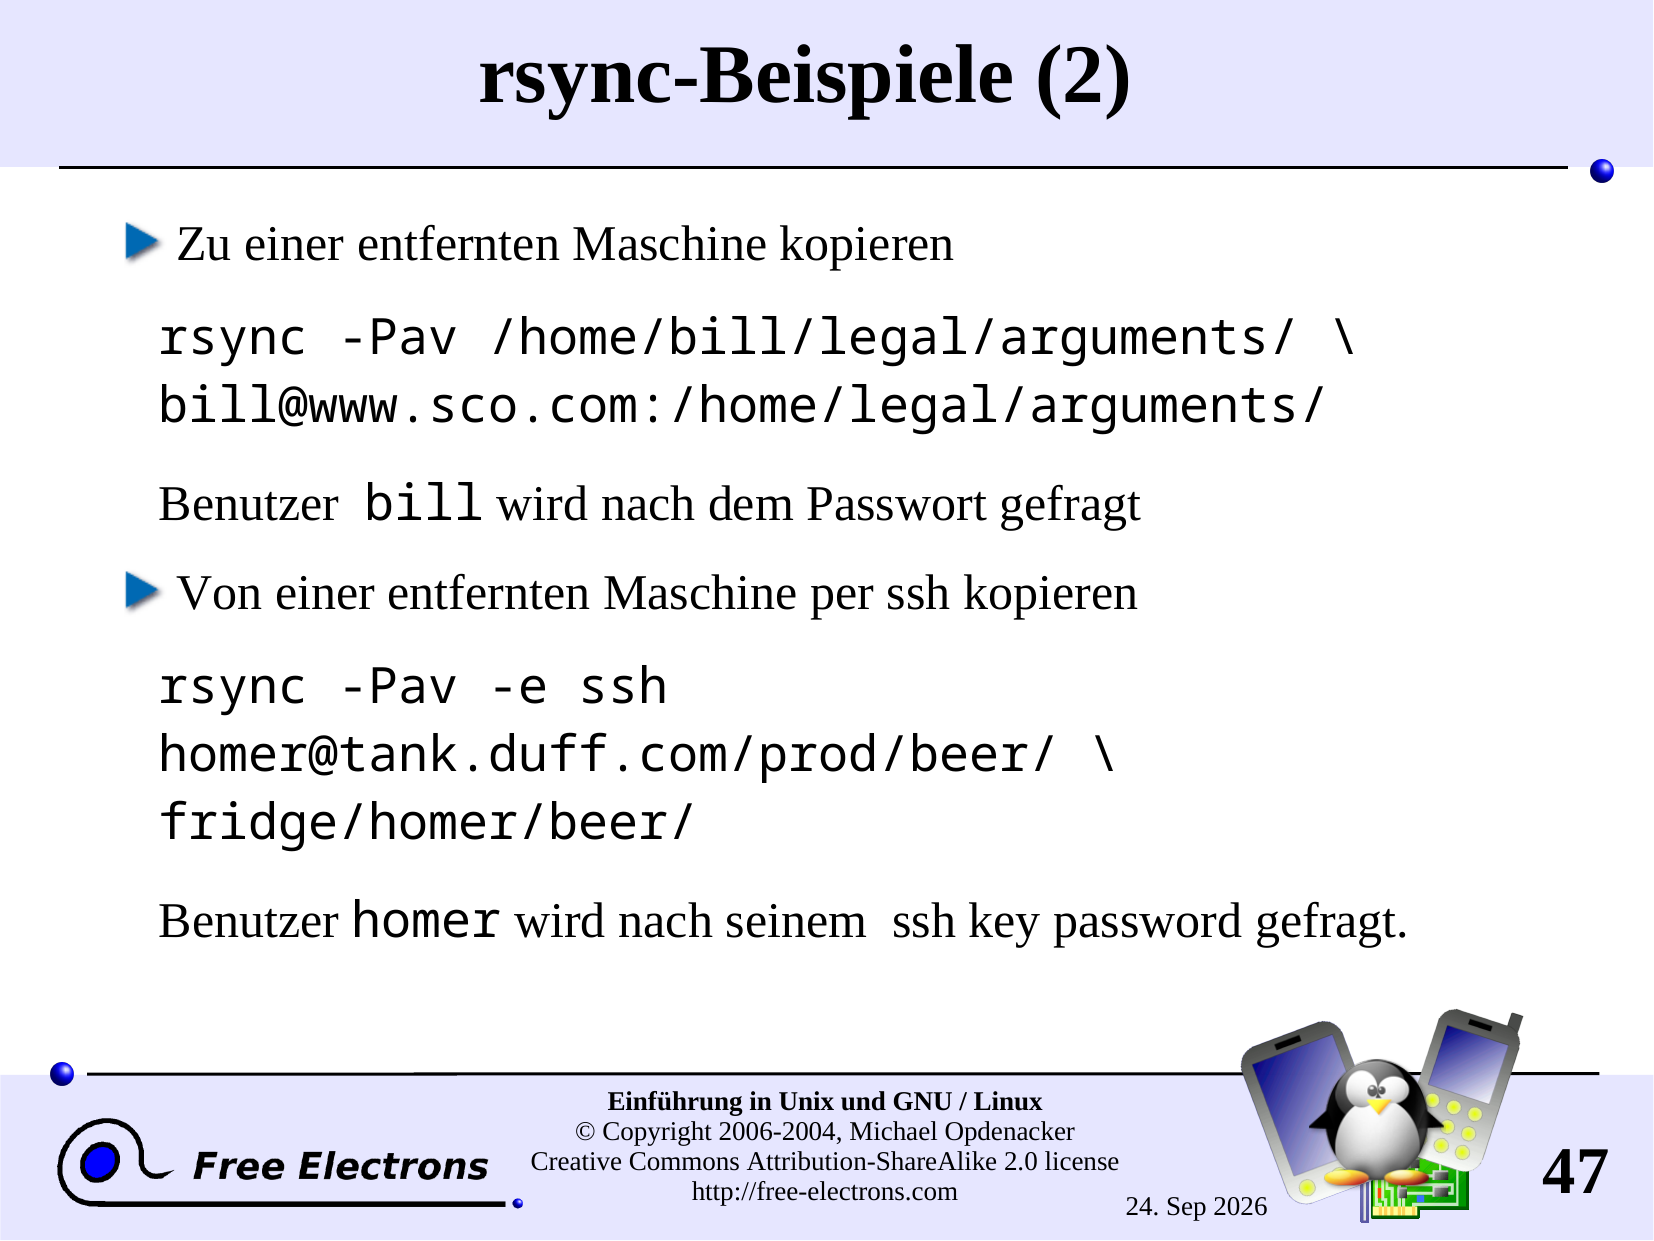

# rsync-Beispiele (2)
Zu einer entfernten Maschine kopieren
rsync -Pav /home/bill/legal/arguments/ \ bill@www.sco.com:/home/legal/arguments/
Benutzer bill wird nach dem Passwort gefragt
Von einer entfernten Maschine per ssh kopieren
rsync -Pav -e ssh homer@tank.duff.com/prod/beer/ \
fridge/homer/beer/
Benutzer homer wird nach seinem ssh key password gefragt.